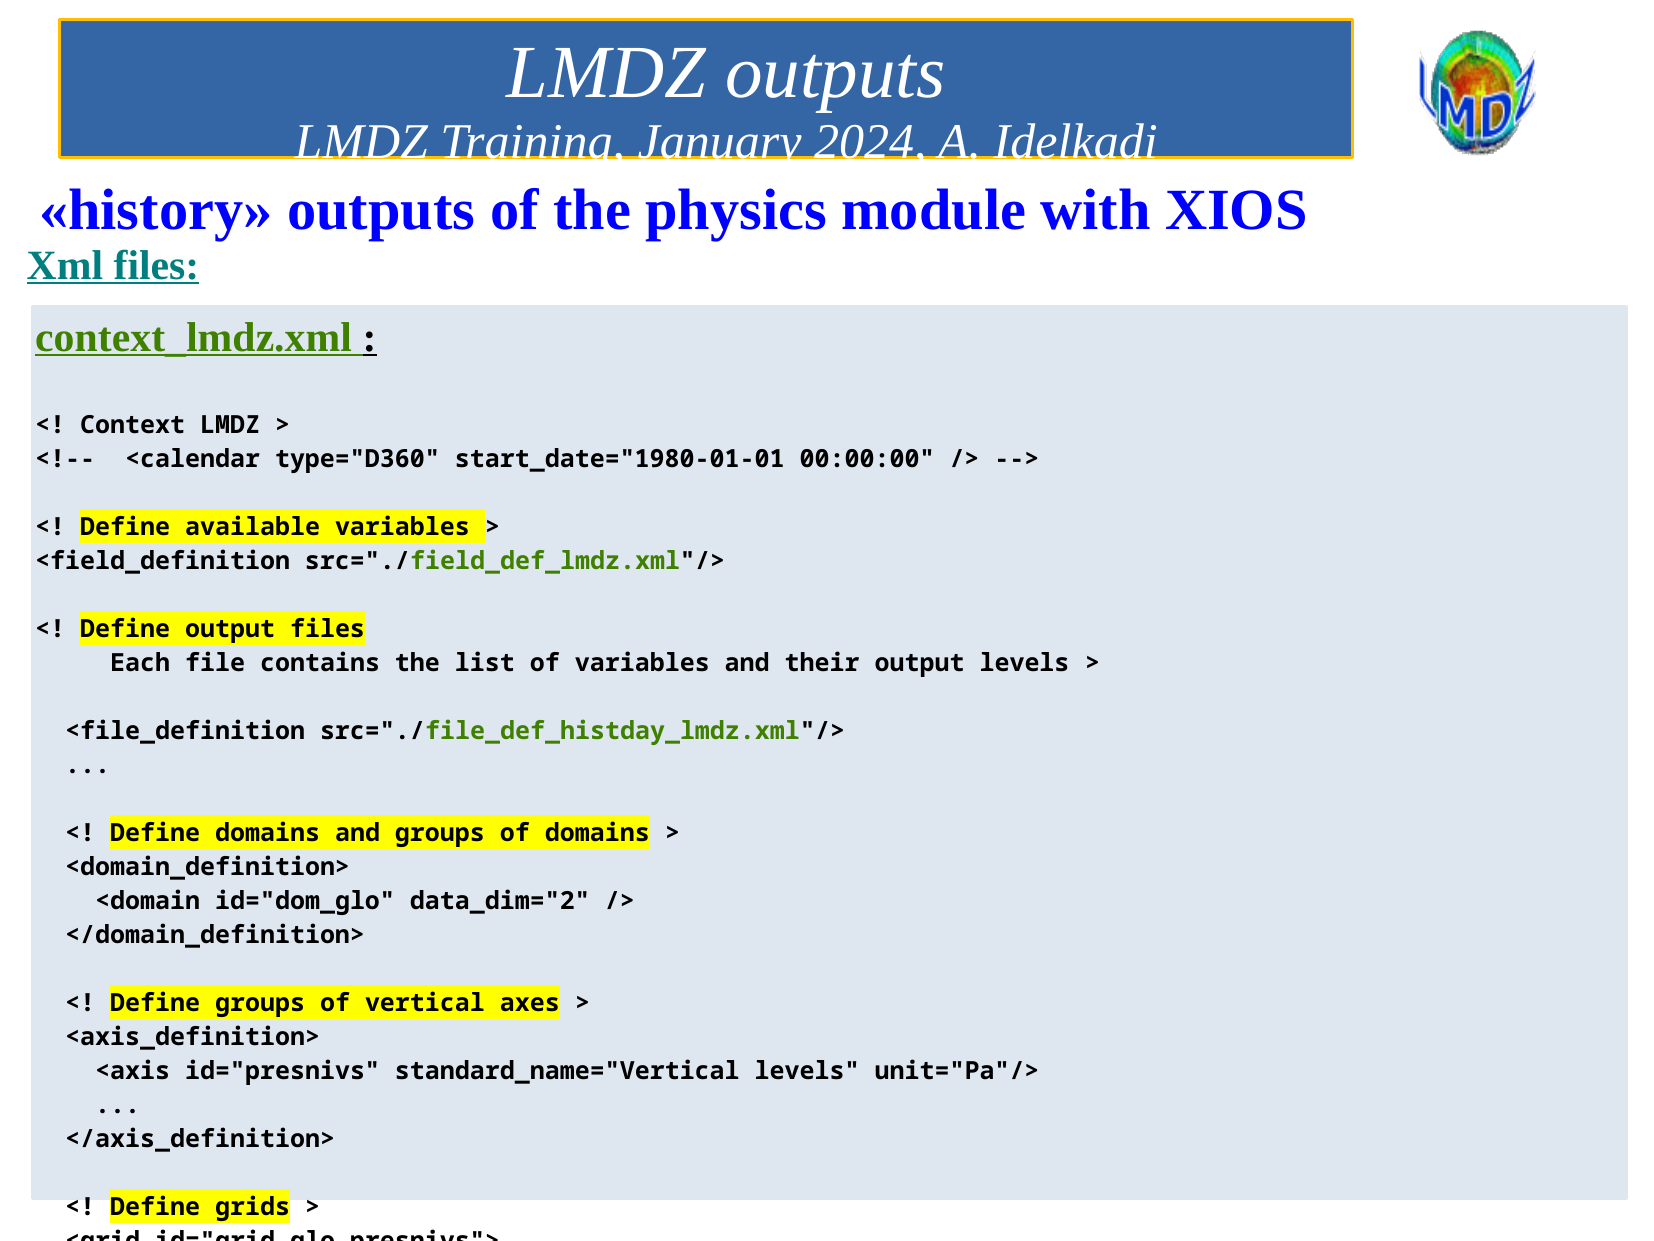

LMDZ outputs
LMDZ Training, January 2024, A. Idelkadi
 «history» outputs of the physics module with XIOS
Xml files:
context_lmdz.xml :
<!­­ Context LMDZ ­­>
<!-- <calendar type="D360" start_date="1980-01-01 00:00:00" /> -->
<!­­ Define available variables ­­>
<field_definition src="./field_def_lmdz.xml"/>
<!­­ Define output files
 Each file contains the list of variables and their output levels ­­>
 <file_definition src="./file_def_histday_lmdz.xml"/>
 ...
 <!­­ Define domains and groups of domains ­­>
 <domain_definition>
 <domain id="dom_glo" data_dim="2" />
 </domain_definition>
 <!­­ Define groups of vertical axes ­­>
 <axis_definition>
 <axis id="presnivs" standard_name="Vertical levels" unit="Pa"/>
 ...
 </axis_definition>
 <! Define grids >
 <grid id="grid_glo_presnivs">
 <domain domain_ref="dom_glo" />
 <axis axis_ref="presnivs" />
 </grid>
</context>